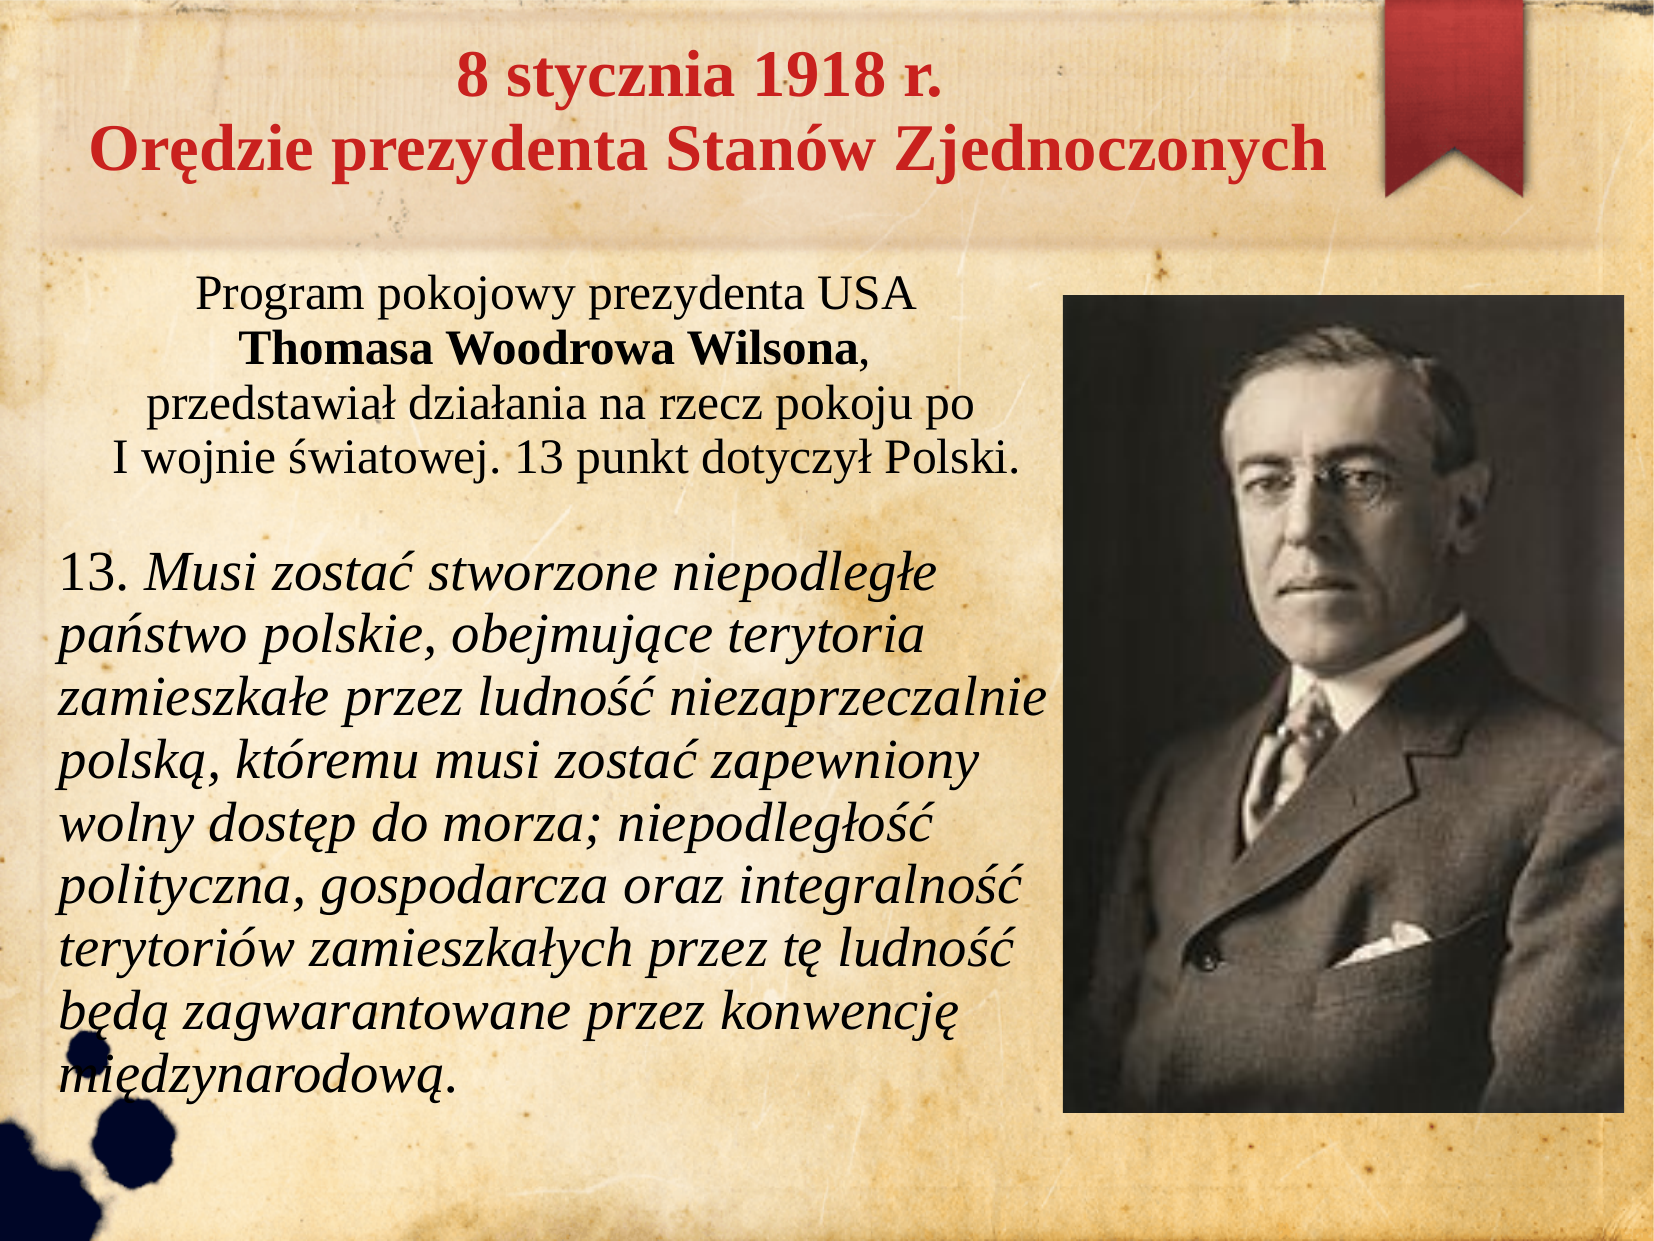

8 stycznia 1918 r.
Orędzie prezydenta Stanów Zjednoczonych
# Program pokojowy prezydenta USA Thomasa Woodrowa Wilsona, przedstawiał działania na rzecz pokoju po I wojnie światowej. 13 punkt dotyczył Polski.
13. Musi zostać stworzone niepodległe państwo polskie, obejmujące terytoria zamieszkałe przez ludność niezaprzeczalnie polską, któremu musi zostać zapewniony wolny dostęp do morza; niepodległość polityczna, gospodarcza oraz integralność terytoriów zamieszkałych przez tę ludność będą zagwarantowane przez konwencję międzynarodową.